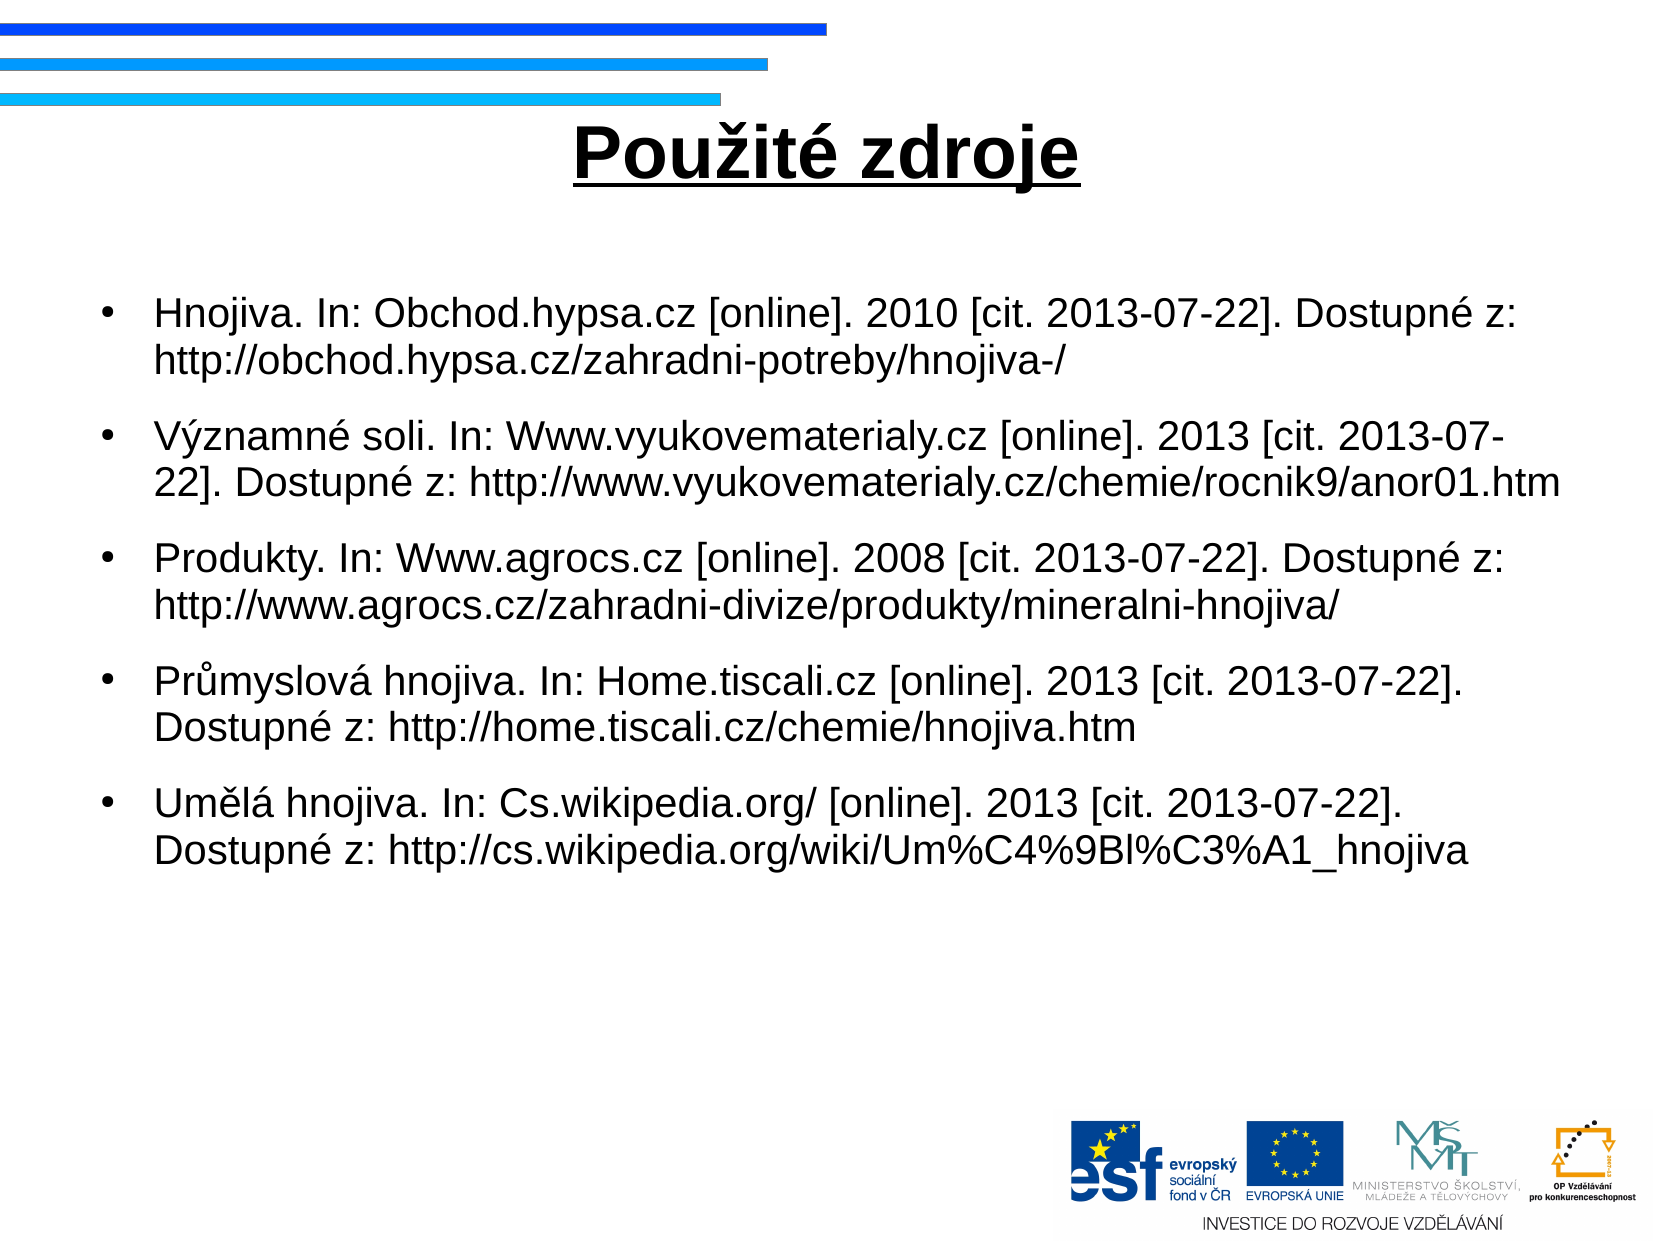

# Použité zdroje
Hnojiva. In: Obchod.hypsa.cz [online]. 2010 [cit. 2013-07-22]. Dostupné z: http://obchod.hypsa.cz/zahradni-potreby/hnojiva-/
Významné soli. In: Www.vyukovematerialy.cz [online]. 2013 [cit. 2013-07-22]. Dostupné z: http://www.vyukovematerialy.cz/chemie/rocnik9/anor01.htm
Produkty. In: Www.agrocs.cz [online]. 2008 [cit. 2013-07-22]. Dostupné z: http://www.agrocs.cz/zahradni-divize/produkty/mineralni-hnojiva/
Průmyslová hnojiva. In: Home.tiscali.cz [online]. 2013 [cit. 2013-07-22]. Dostupné z: http://home.tiscali.cz/chemie/hnojiva.htm
Umělá hnojiva. In: Cs.wikipedia.org/ [online]. 2013 [cit. 2013-07-22]. Dostupné z: http://cs.wikipedia.org/wiki/Um%C4%9Bl%C3%A1_hnojiva